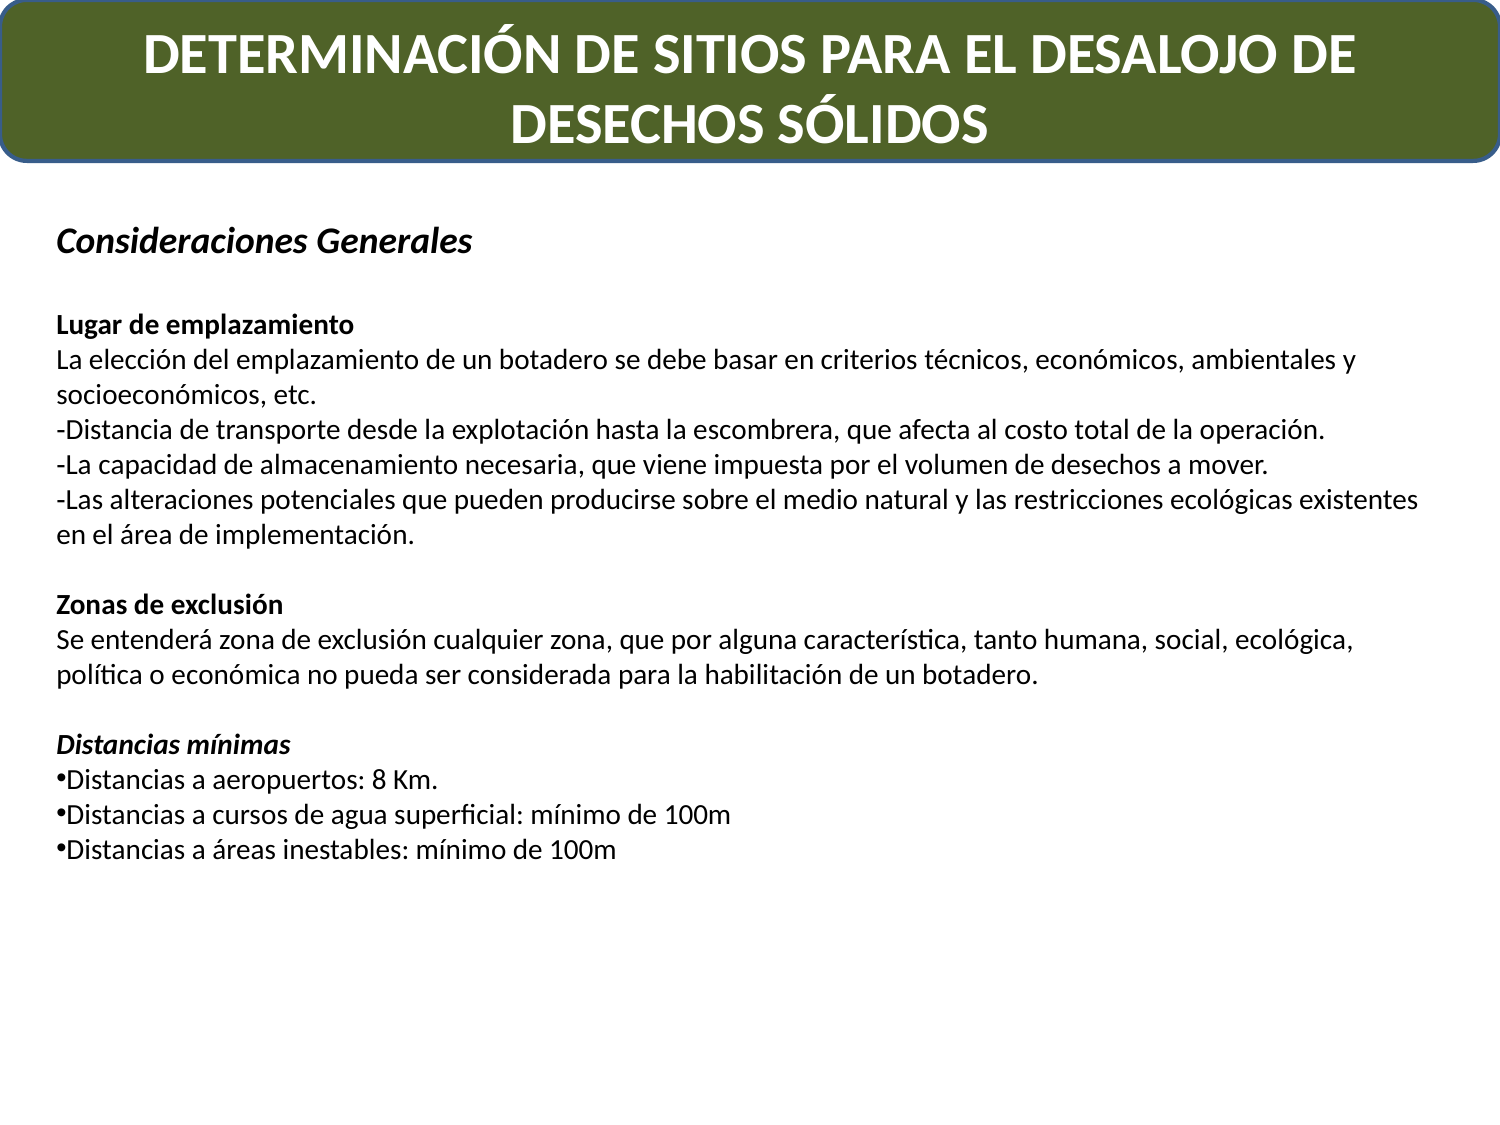

DETERMINACIÓN DE SITIOS PARA EL DESALOJO DE DESECHOS SÓLIDOS
Consideraciones Generales
Lugar de emplazamiento
La elección del emplazamiento de un botadero se debe basar en criterios técnicos, económicos, ambientales y socioeconómicos, etc.
Distancia de transporte desde la explotación hasta la escombrera, que afecta al costo total de la operación.
La capacidad de almacenamiento necesaria, que viene impuesta por el volumen de desechos a mover.
Las alteraciones potenciales que pueden producirse sobre el medio natural y las restricciones ecológicas existentes en el área de implementación.
Zonas de exclusión
Se entenderá zona de exclusión cualquier zona, que por alguna característica, tanto humana, social, ecológica, política o económica no pueda ser considerada para la habilitación de un botadero.
Distancias mínimas
Distancias a aeropuertos: 8 Km.
Distancias a cursos de agua superficial: mínimo de 100m
Distancias a áreas inestables: mínimo de 100m